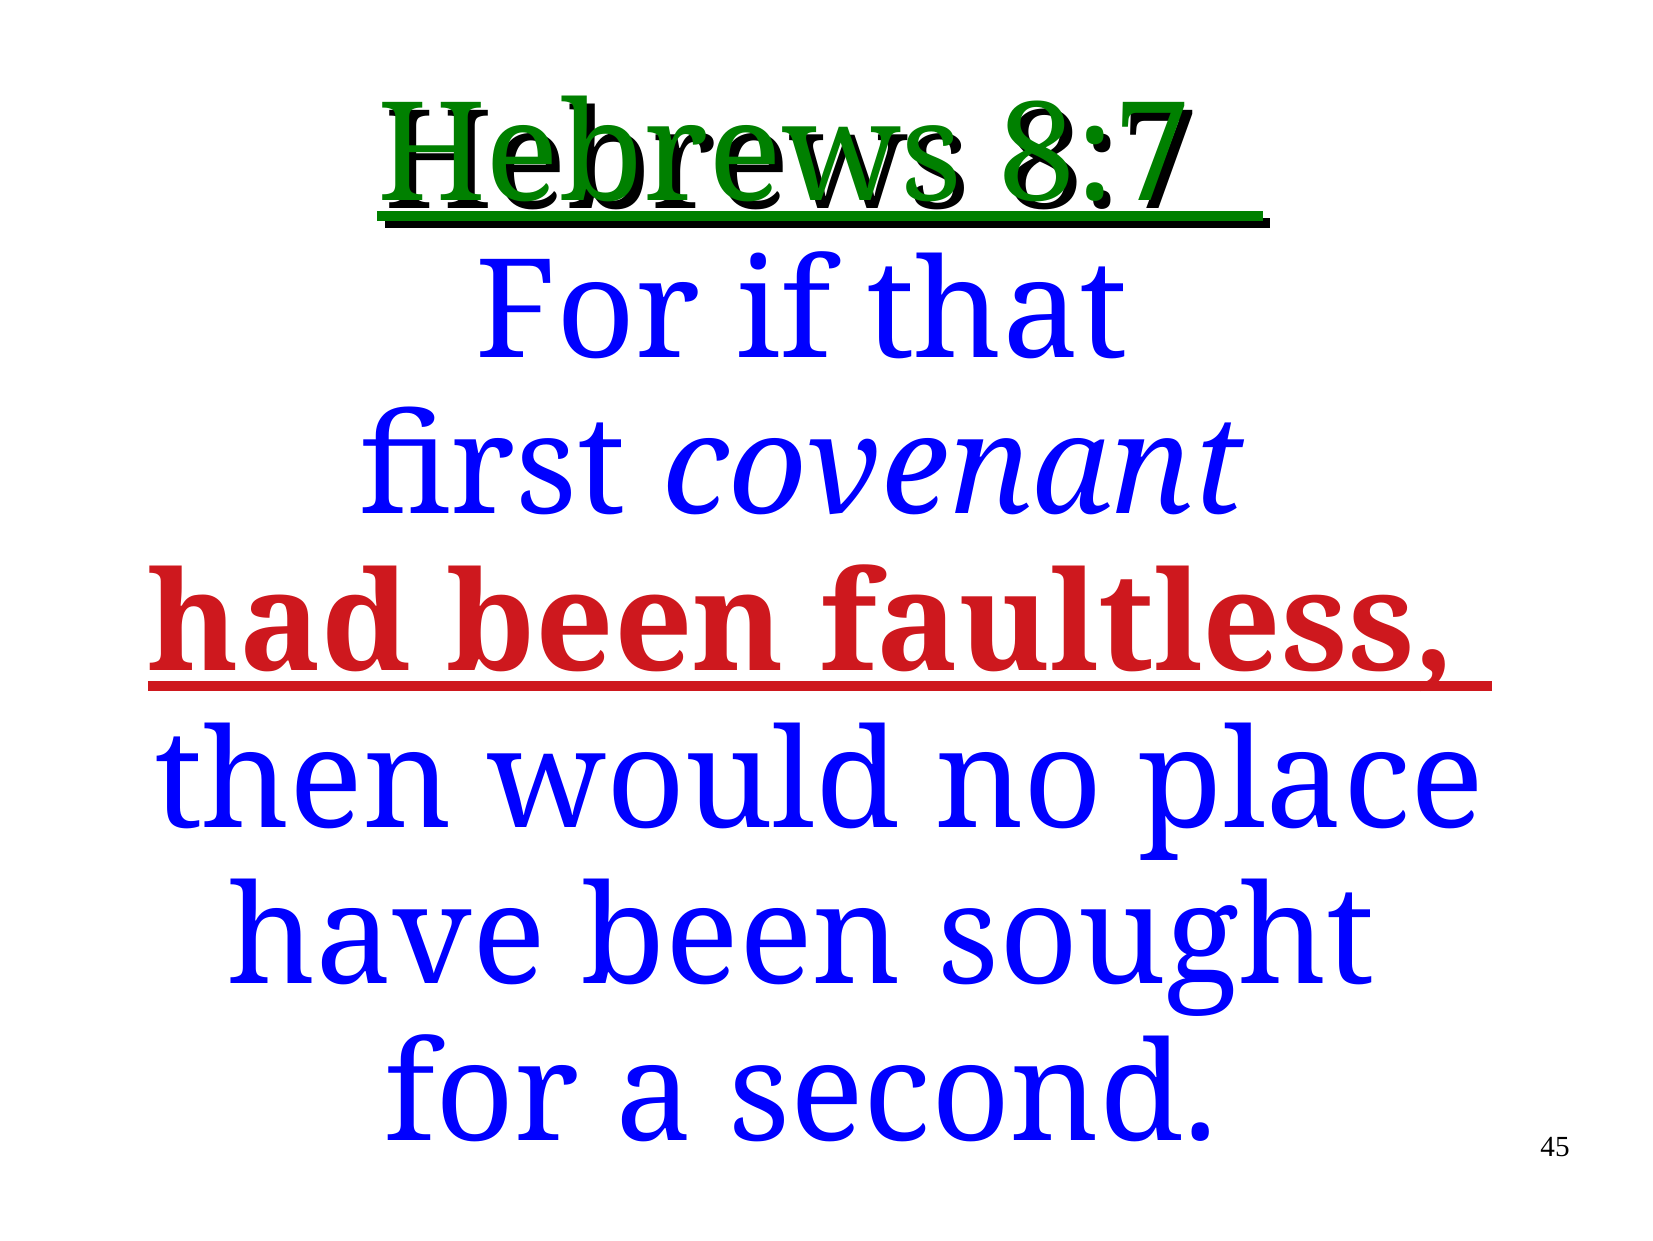

Hebrews 8:7
For if that
first covenant
had been faultless,
then would no place have been sought
for a second.
45